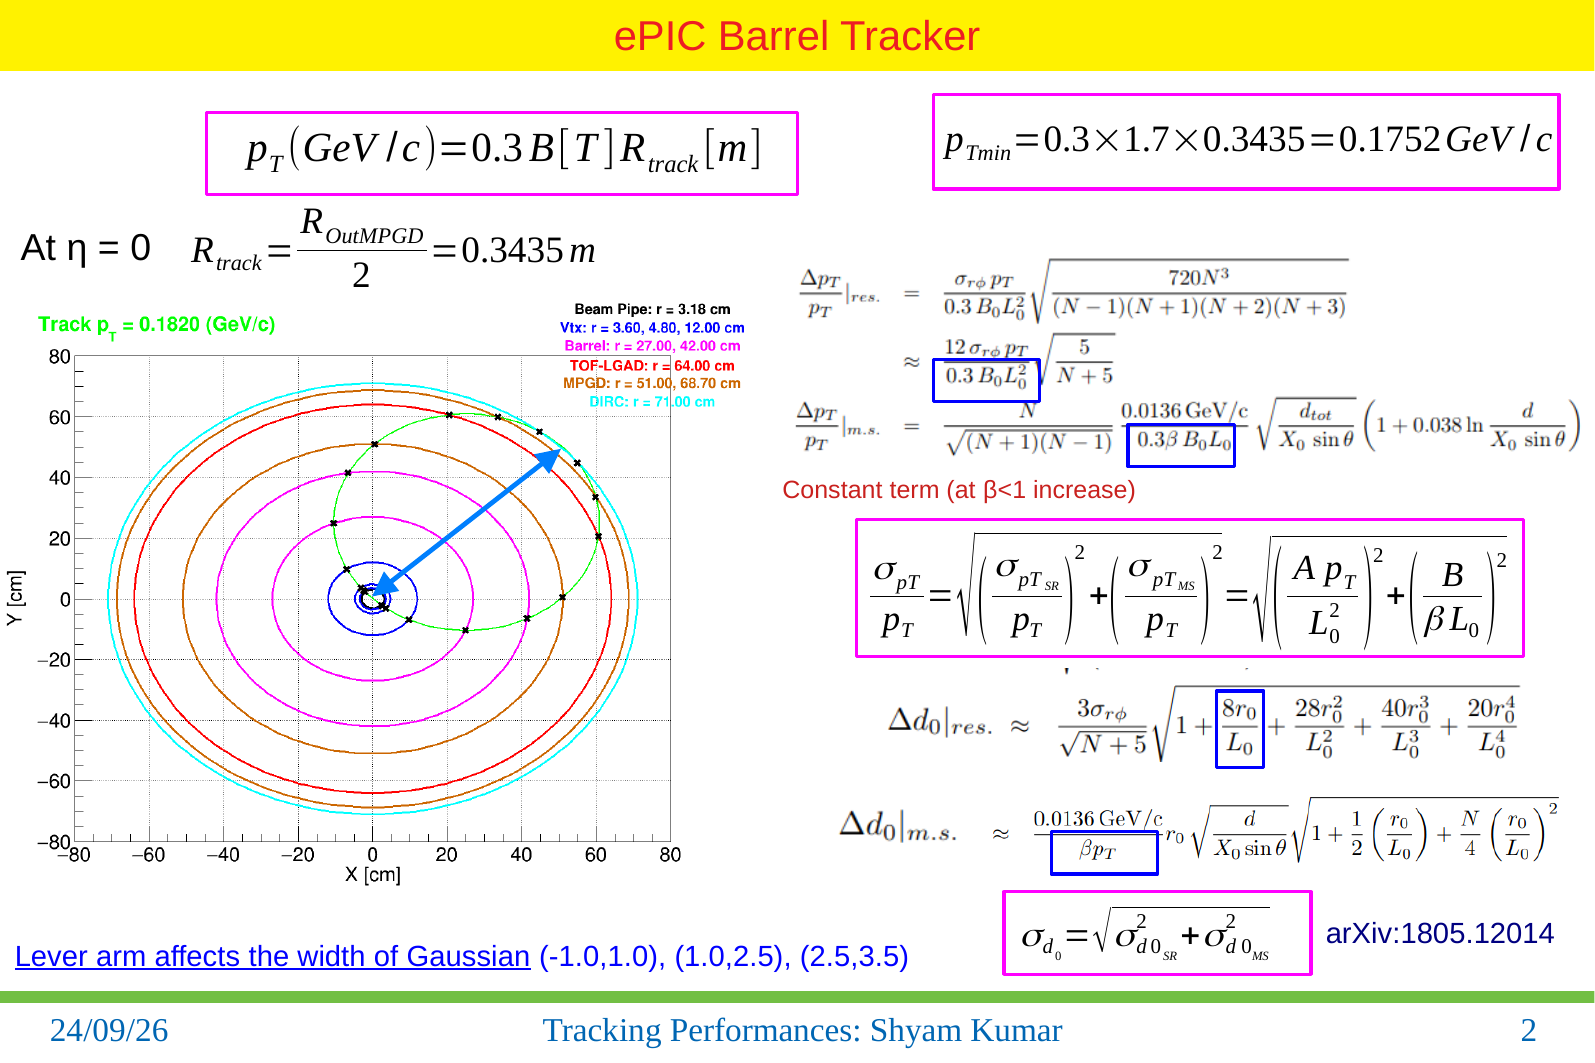

# ePIC Barrel Tracker
At η = 0
Constant term (at β<1 increase)
arXiv:1805.12014
Lever arm affects the width of Gaussian (-1.0,1.0), (1.0,2.5), (2.5,3.5)
Tracking Performances: Shyam Kumar
2